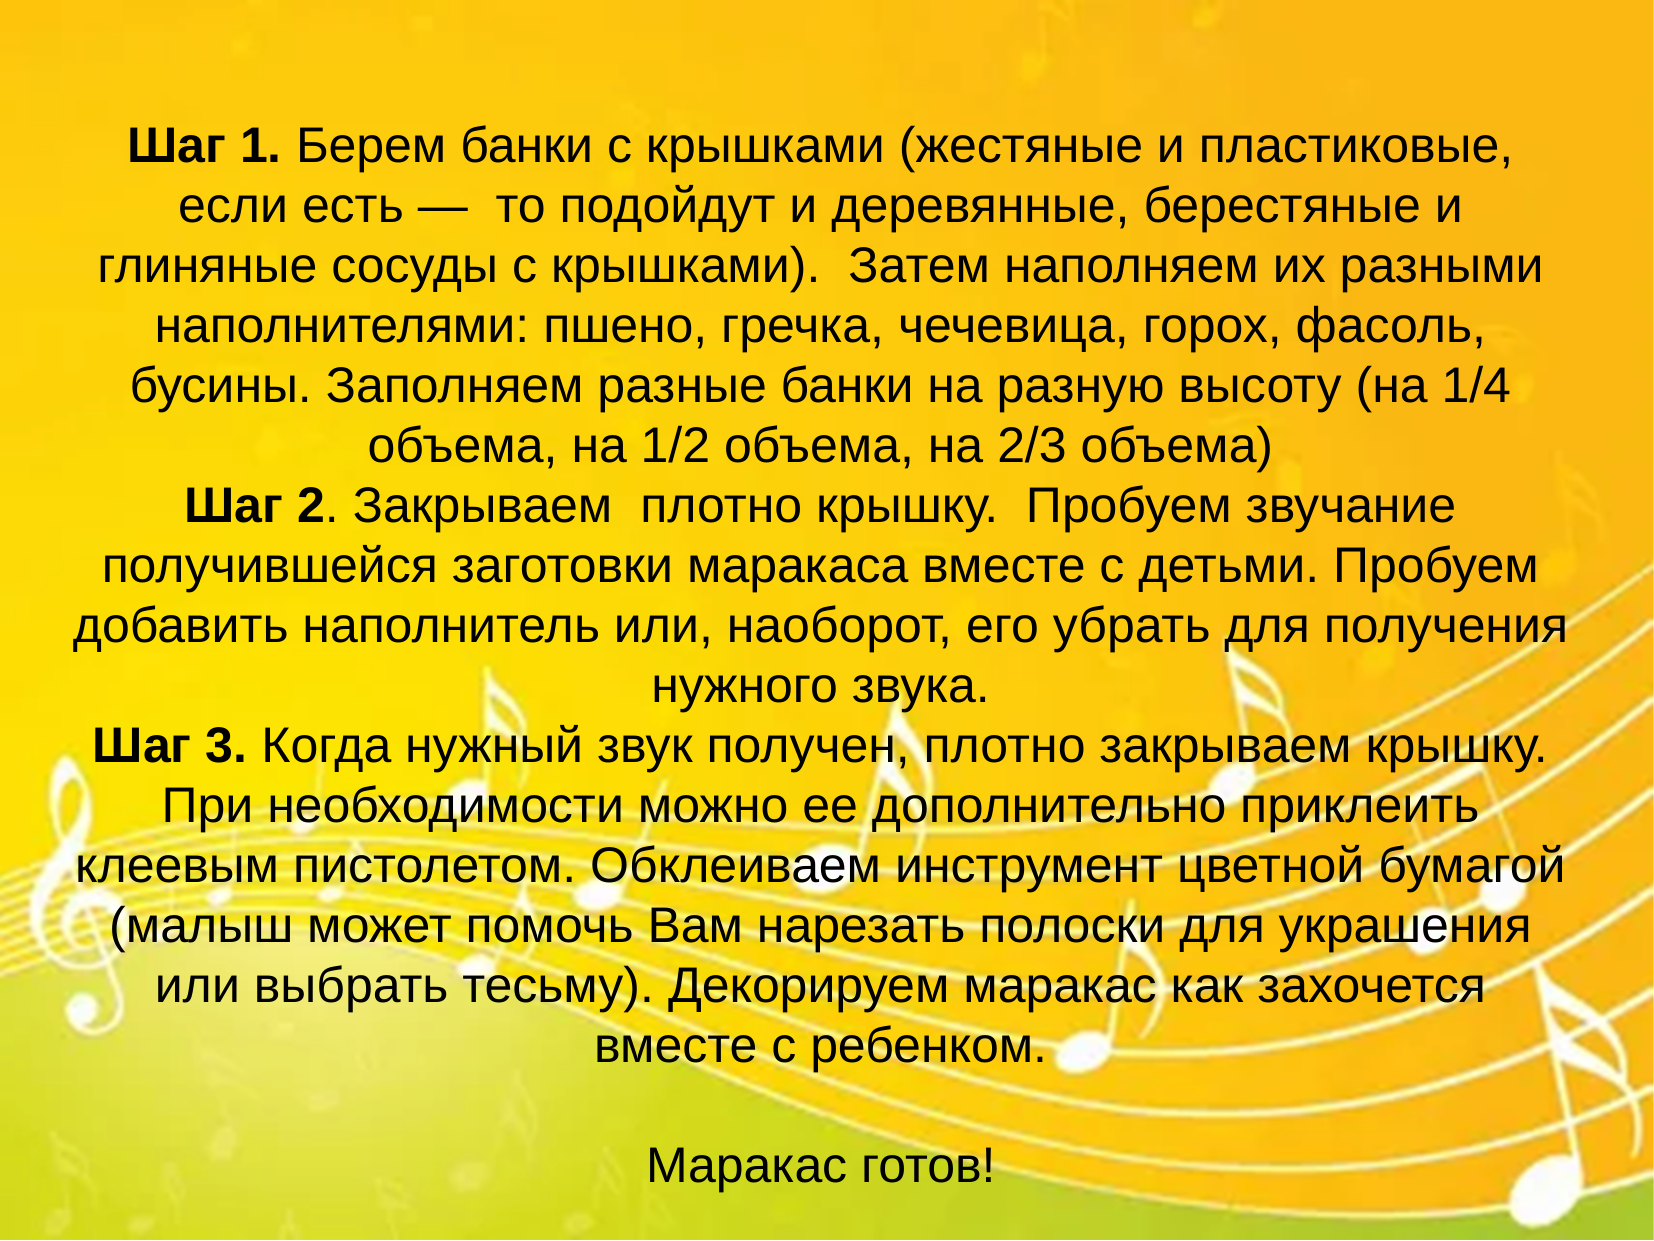

# Шаг 1. Берем банки с крышками (жестяные и пластиковые, если есть — то подойдут и деревянные, берестяные и глиняные сосуды с крышками). Затем наполняем их разными наполнителями: пшено, гречка, чечевица, горох, фасоль, бусины. Заполняем разные банки на разную высоту (на 1/4 объема, на 1/2 объема, на 2/3 объема) Шаг 2. Закрываем плотно крышку. Пробуем звучание получившейся заготовки маракаса вместе с детьми. Пробуем добавить наполнитель или, наоборот, его убрать для получения нужного звука. Шаг 3. Когда нужный звук получен, плотно закрываем крышку. При необходимости можно ее дополнительно приклеить клеевым пистолетом. Обклеиваем инструмент цветной бумагой (малыш может помочь Вам нарезать полоски для украшения или выбрать тесьму). Декорируем маракас как захочется вместе с ребенком. Маракас готов!